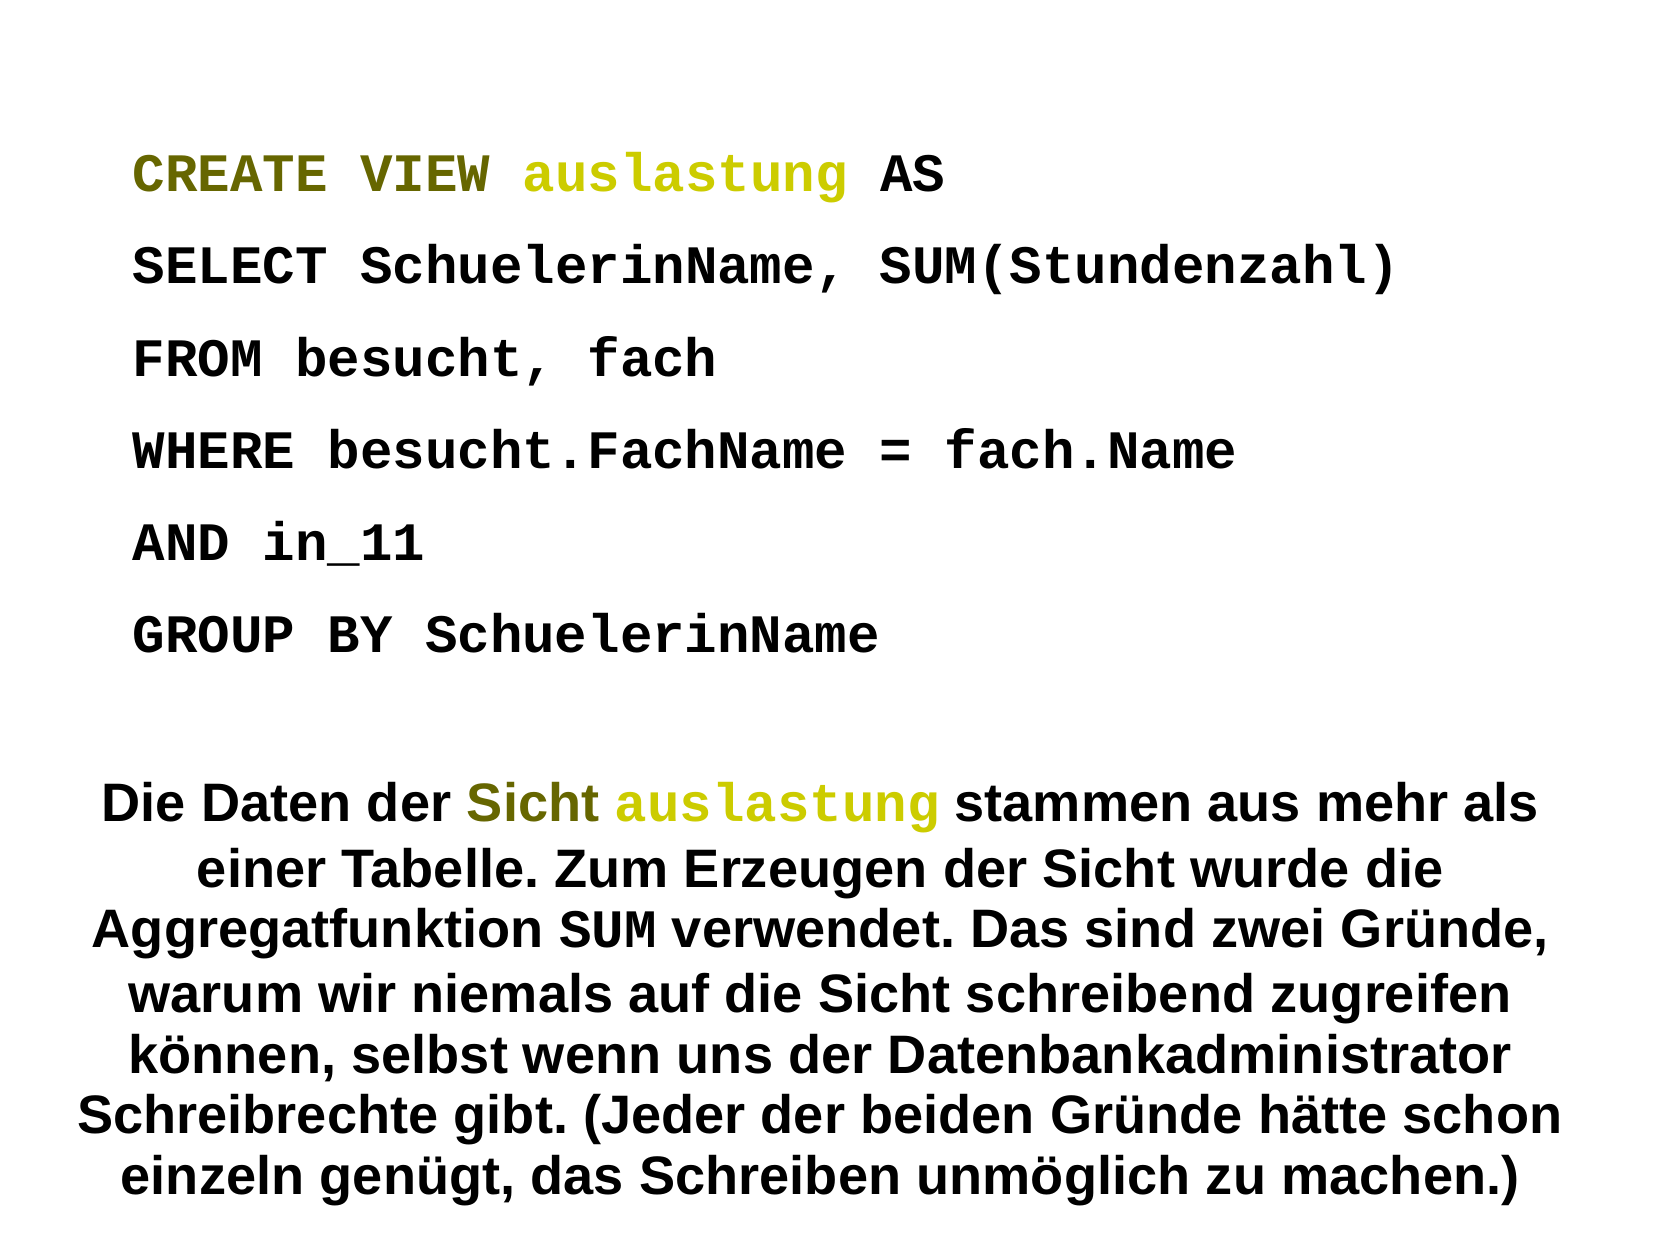

CREATE VIEW auslastung AS
SELECT SchuelerinName, SUM(Stundenzahl)
FROM besucht, fach
WHERE besucht.FachName = fach.Name
AND in_11
GROUP BY SchuelerinName
# Die Daten der Sicht auslastung stammen aus mehr als einer Tabelle. Zum Erzeugen der Sicht wurde die Aggregatfunktion SUM verwendet. Das sind zwei Gründe, warum wir niemals auf die Sicht schreibend zugreifen können, selbst wenn uns der Datenbankadministrator Schreibrechte gibt. (Jeder der beiden Gründe hätte schon einzeln genügt, das Schreiben unmöglich zu machen.)